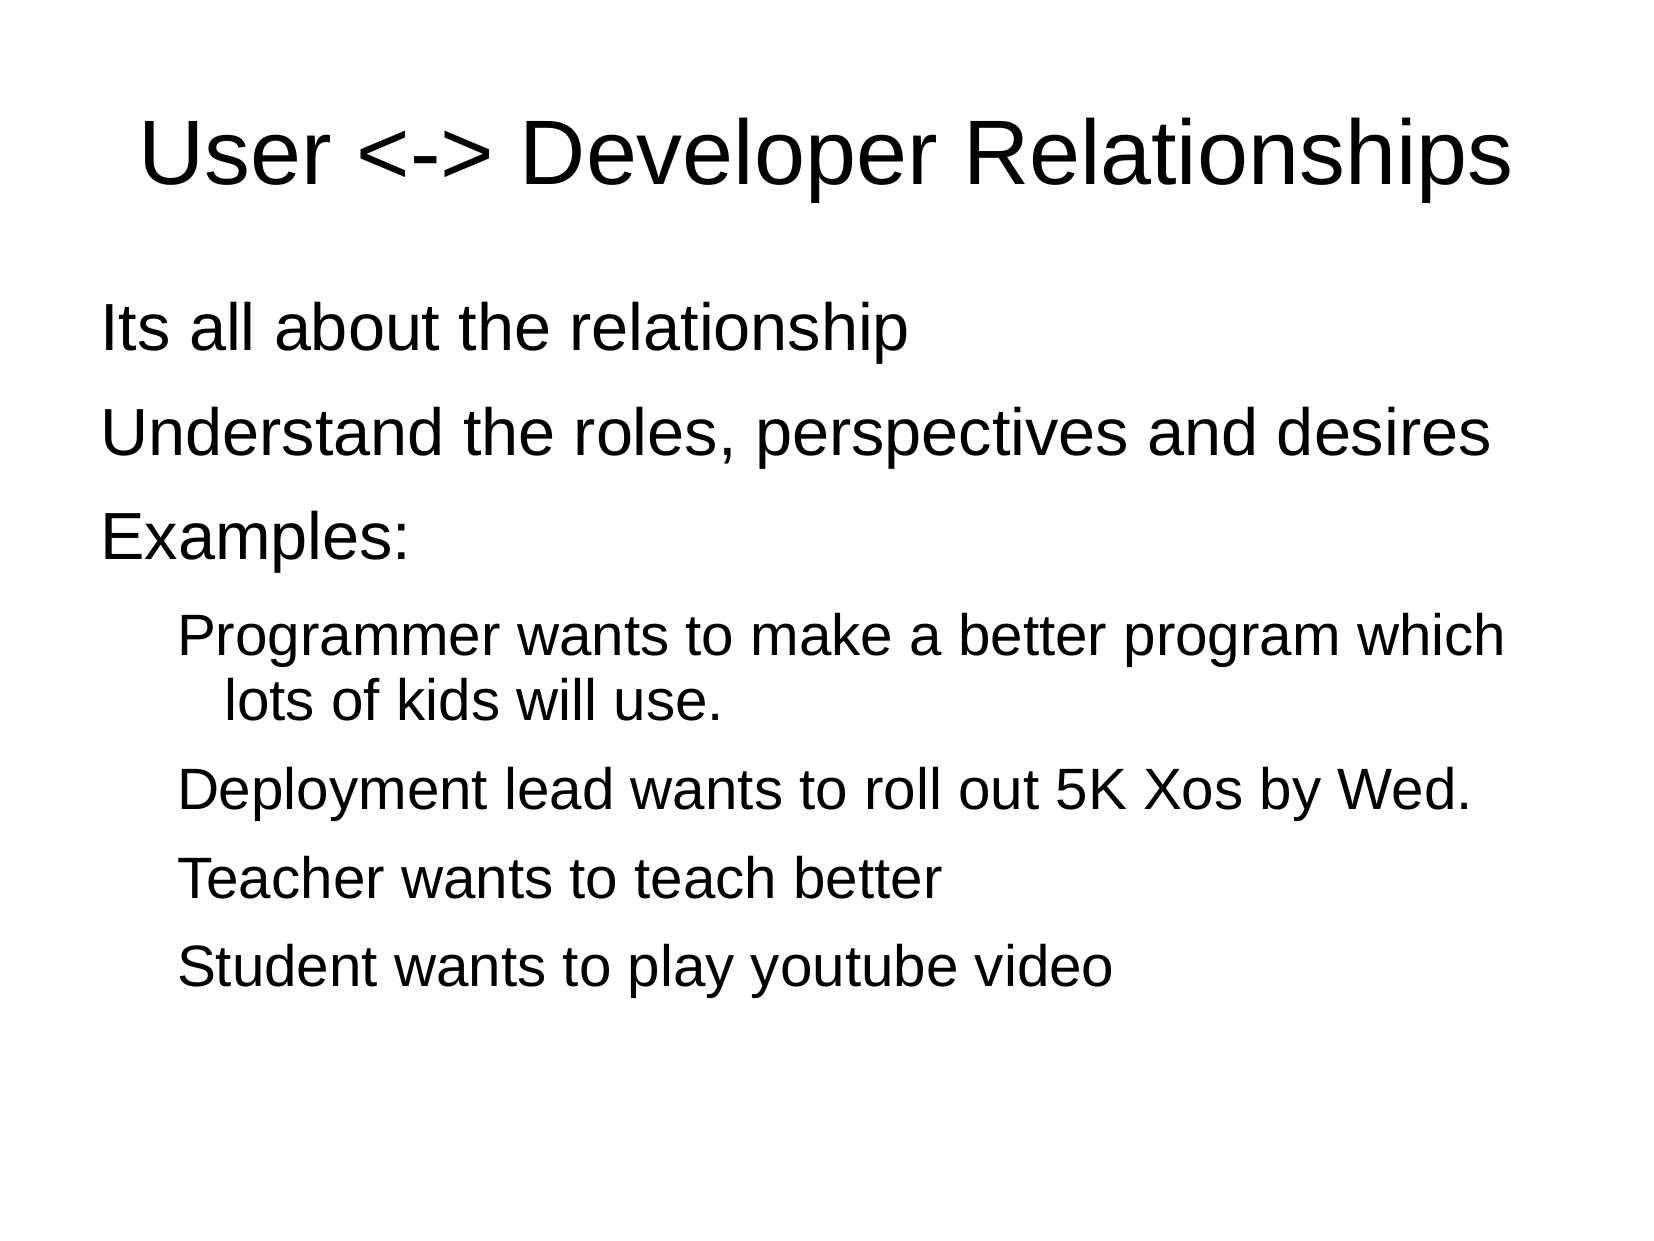

# User <-> Developer Relationships
Its all about the relationship
Understand the roles, perspectives and desires
Examples:
Programmer wants to make a better program which lots of kids will use.
Deployment lead wants to roll out 5K Xos by Wed.
Teacher wants to teach better
Student wants to play youtube video